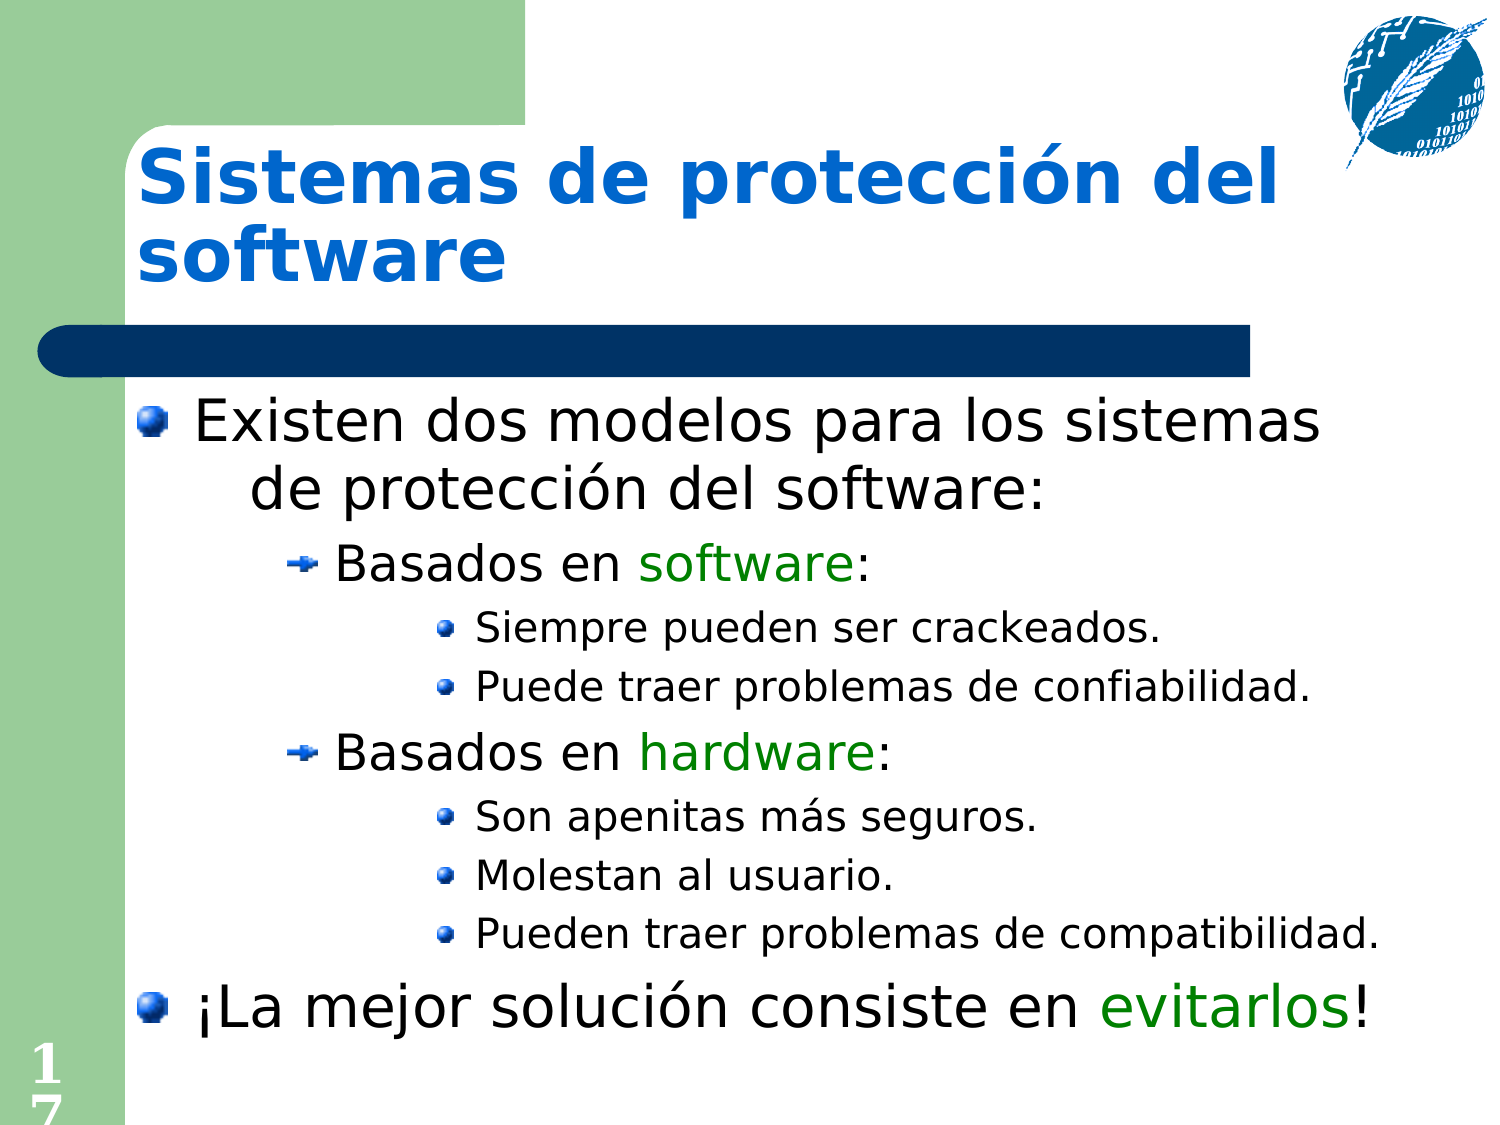

# Sistemas de protección del software
Existen dos modelos para los sistemas de protección del software:
Basados en software:
Siempre pueden ser crackeados.
Puede traer problemas de confiabilidad.
Basados en hardware:
Son apenitas más seguros.
Molestan al usuario.
Pueden traer problemas de compatibilidad.
¡La mejor solución consiste en evitarlos!
17